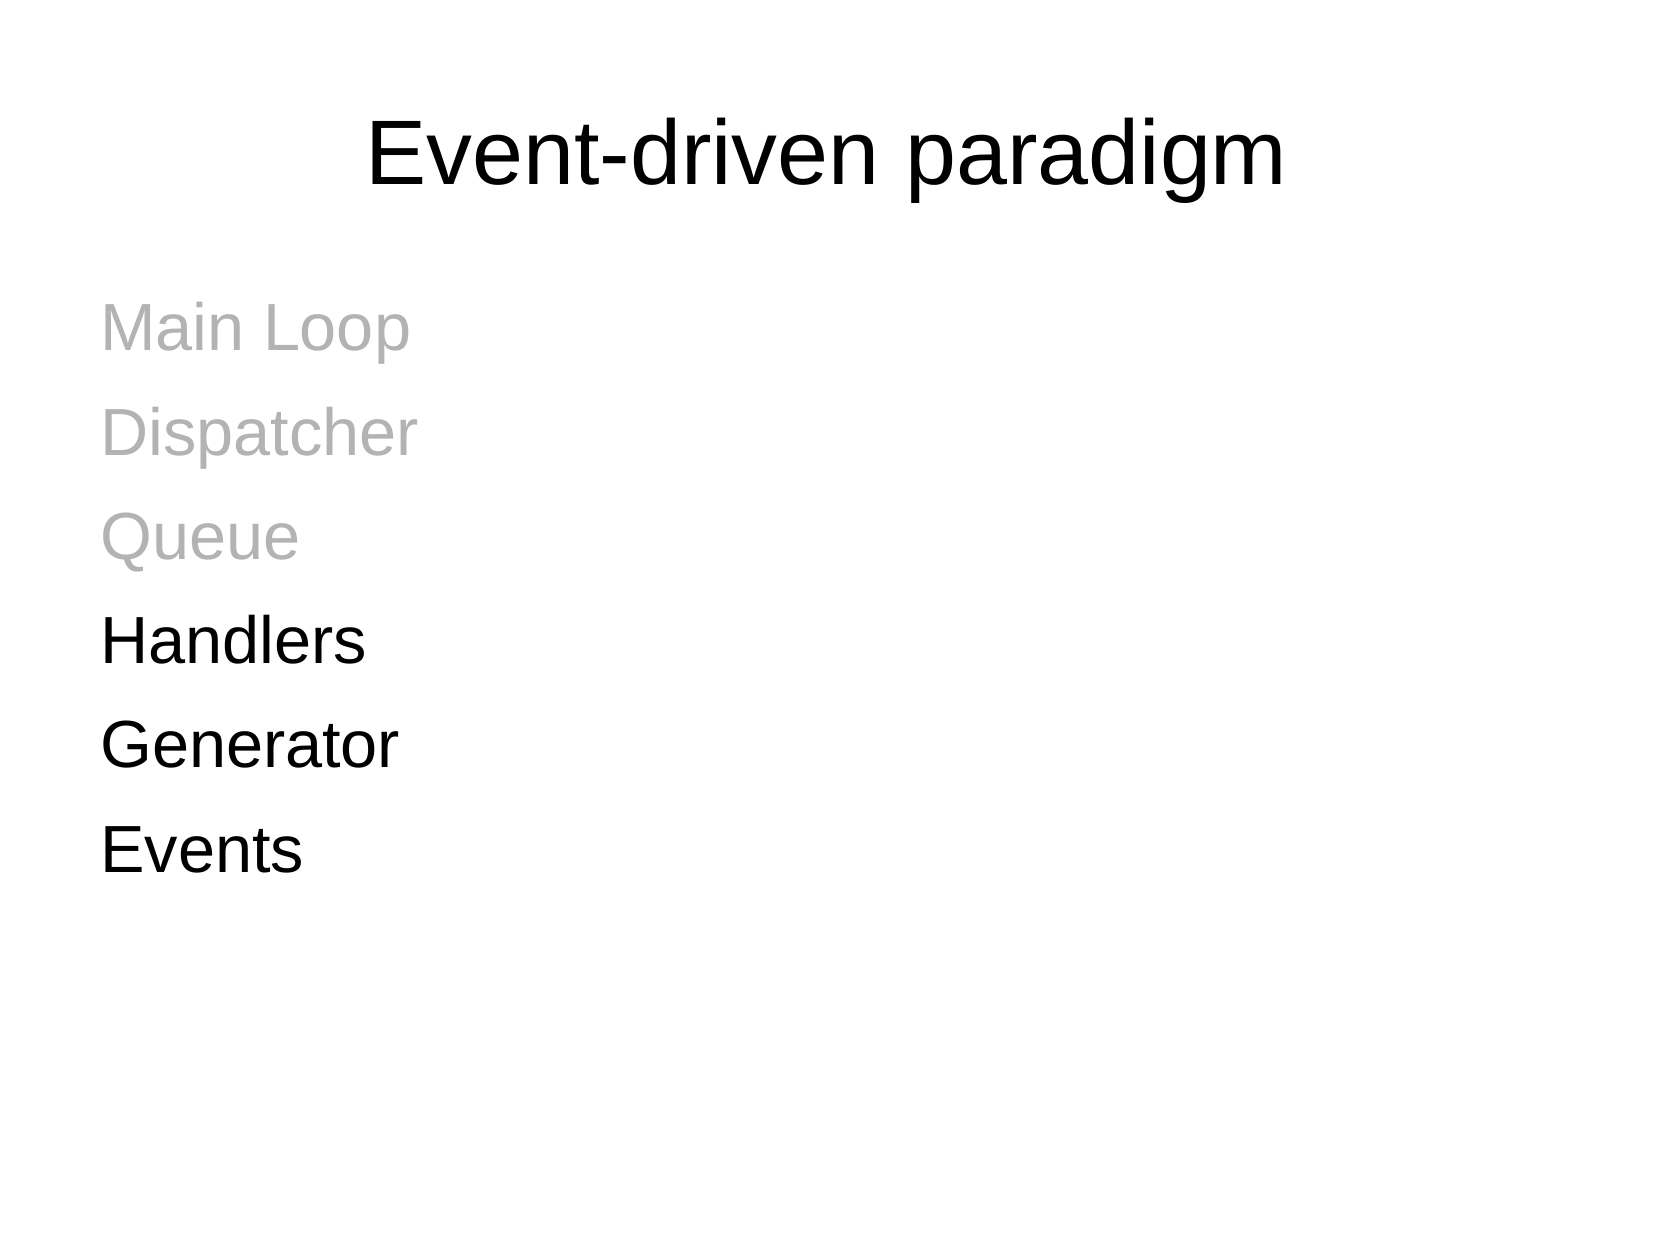

# Event-driven paradigm
Main Loop
Dispatcher
Queue
Handlers
Generator
Events